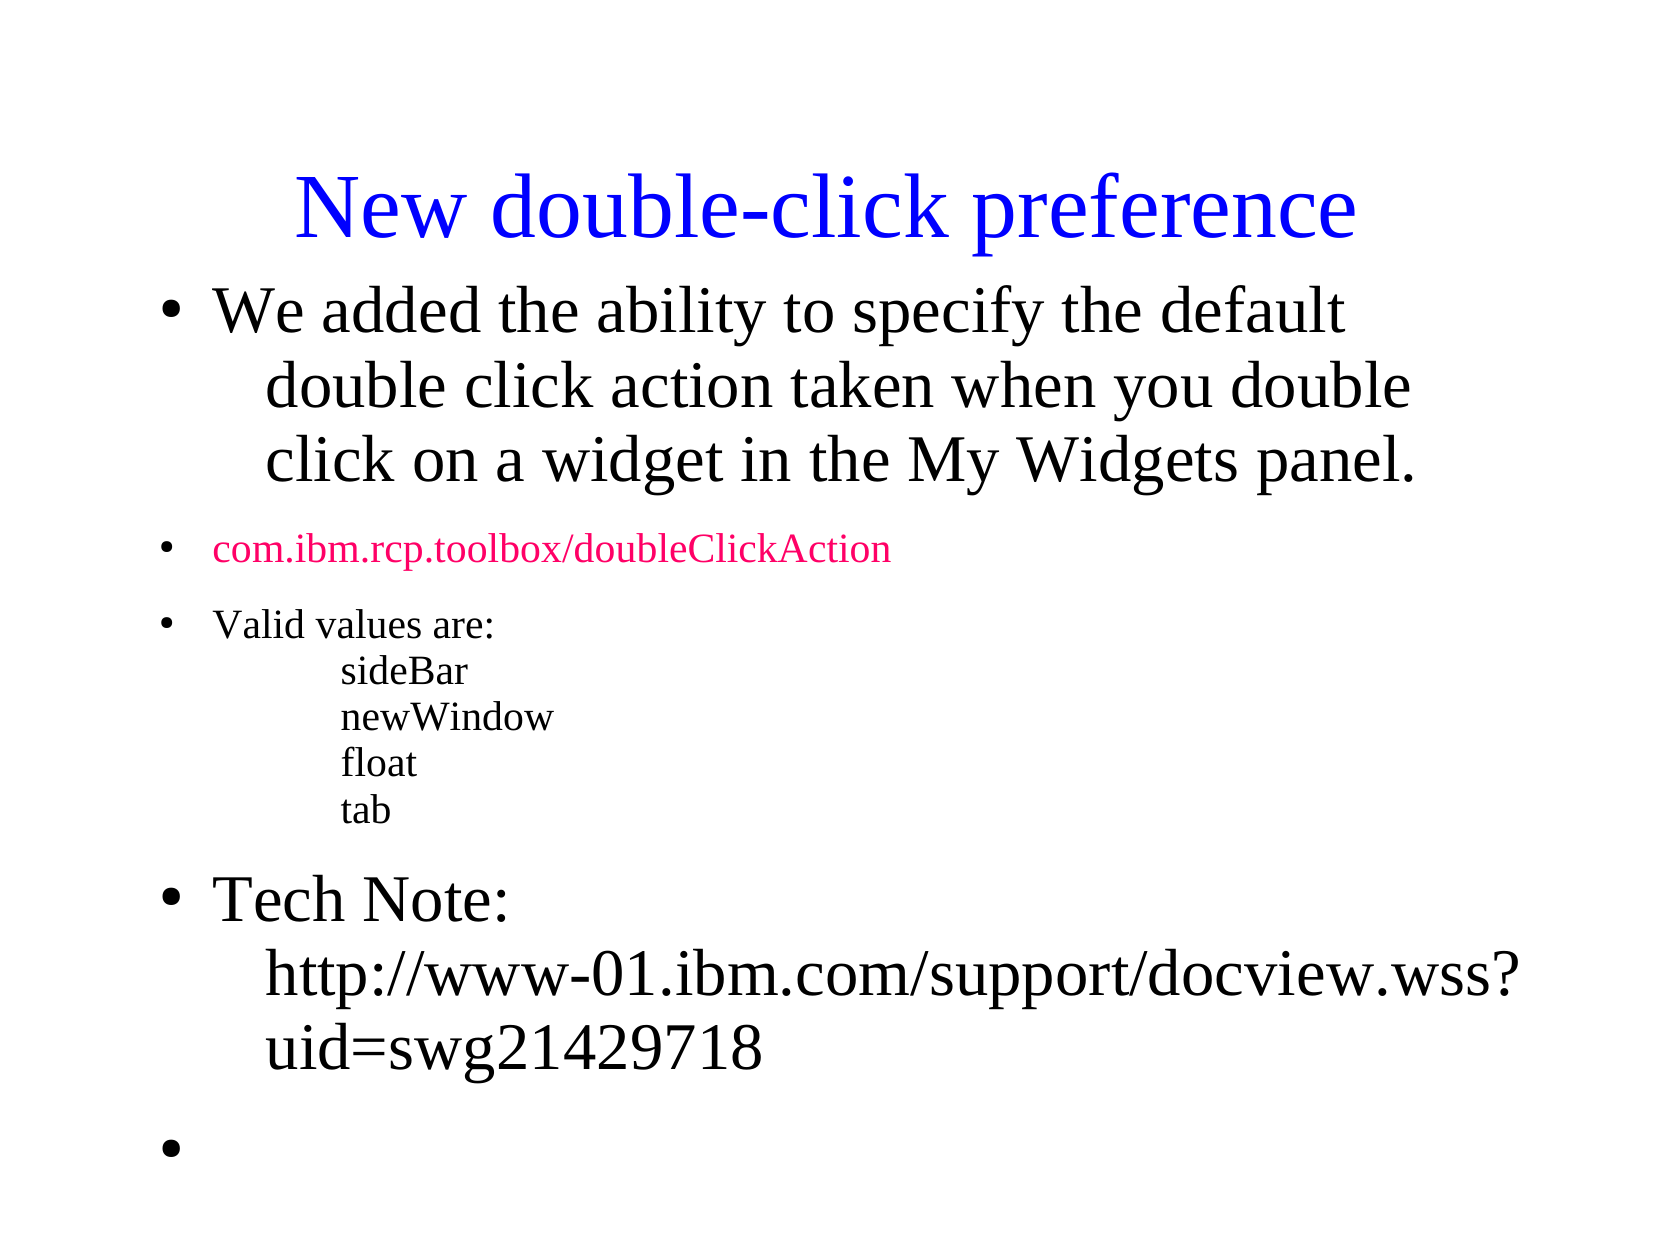

# New double-click preference
We added the ability to specify the default double click action taken when you double click on a widget in the My Widgets panel.
com.ibm.rcp.toolbox/doubleClickAction
Valid values are:
	sideBar
	newWindow
	float
	tab
Tech Note: http://www-01.ibm.com/support/docview.wss?uid=swg21429718